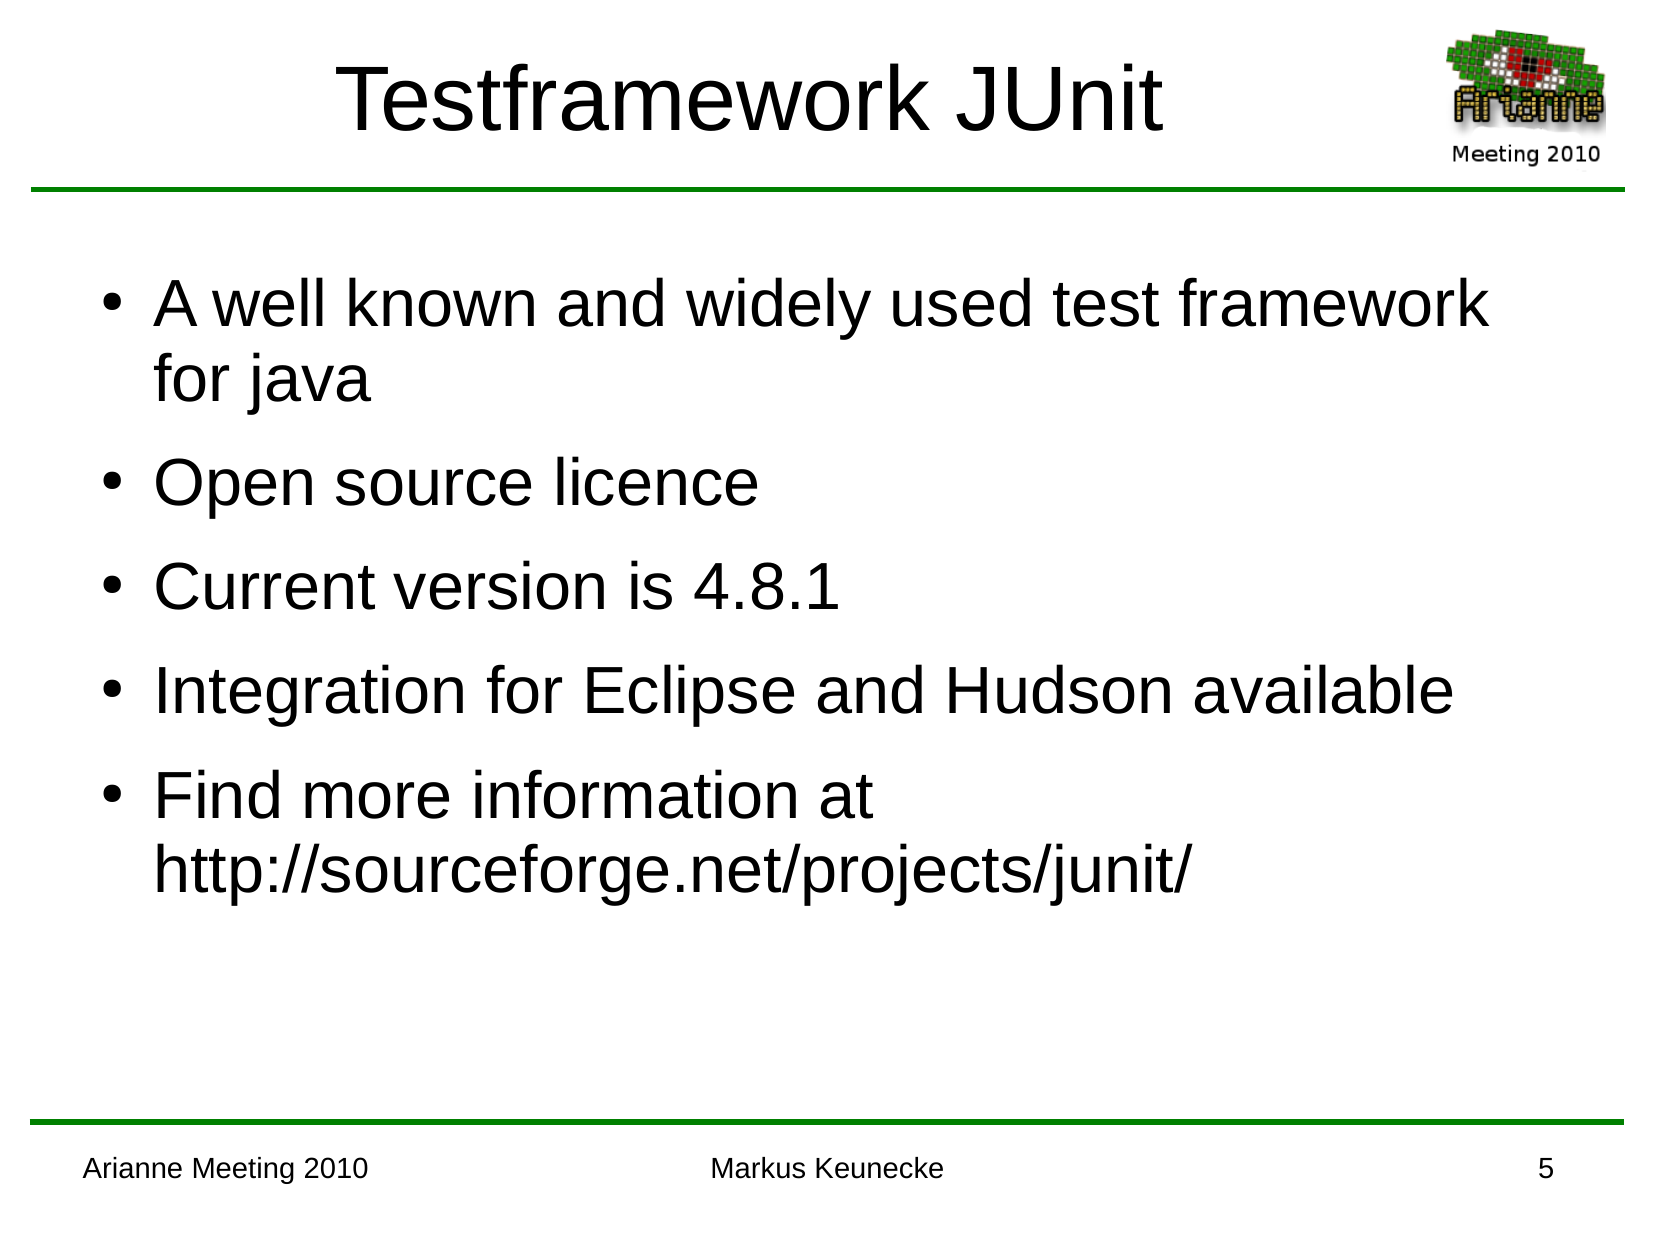

# Testframework JUnit
A well known and widely used test framework for java
Open source licence
Current version is 4.8.1
Integration for Eclipse and Hudson available
Find more information at http://sourceforge.net/projects/junit/
2010-03-13
5